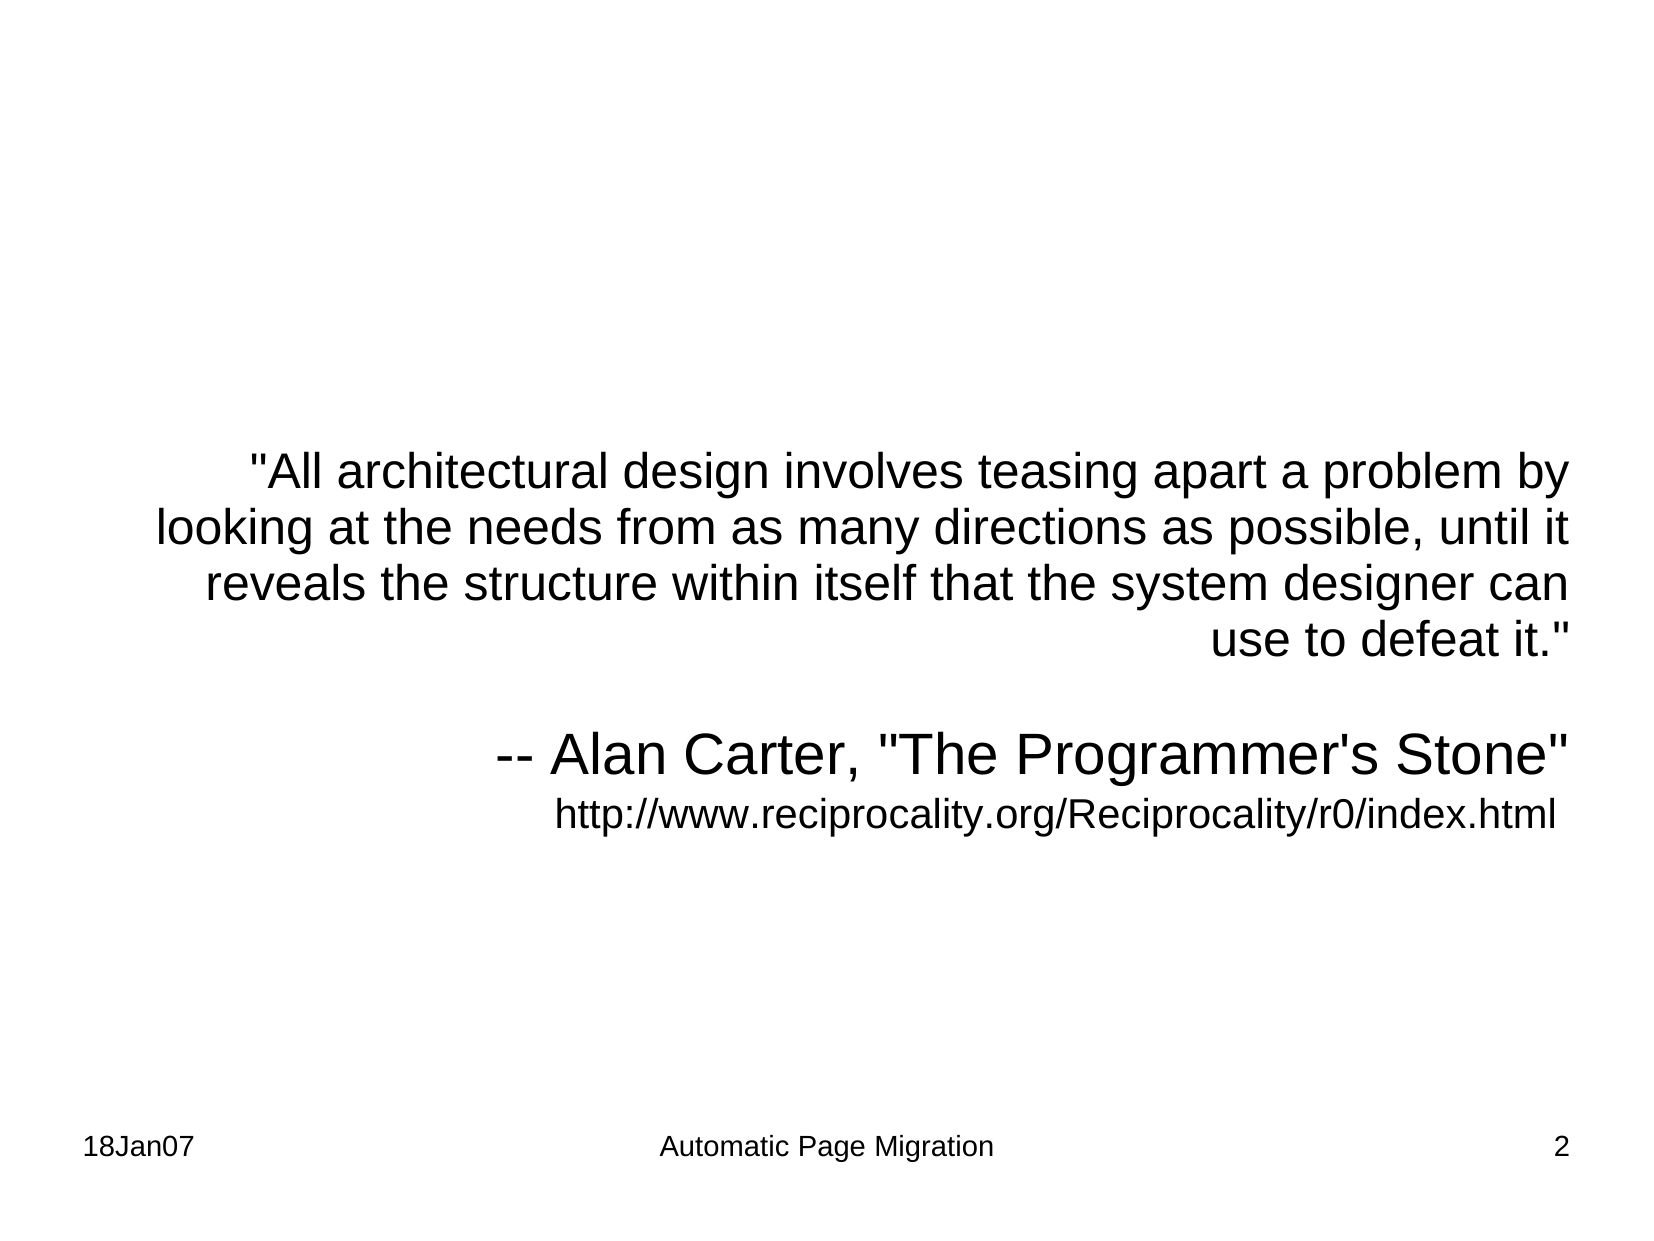

#
"All architectural design involves teasing apart a problem by looking at the needs from as many directions as possible, until it reveals the structure within itself that the system designer can use to defeat it."
-- Alan Carter, "The Programmer's Stone"
http://www.reciprocality.org/Reciprocality/r0/index.html
18Jan07
Automatic Page Migration
2